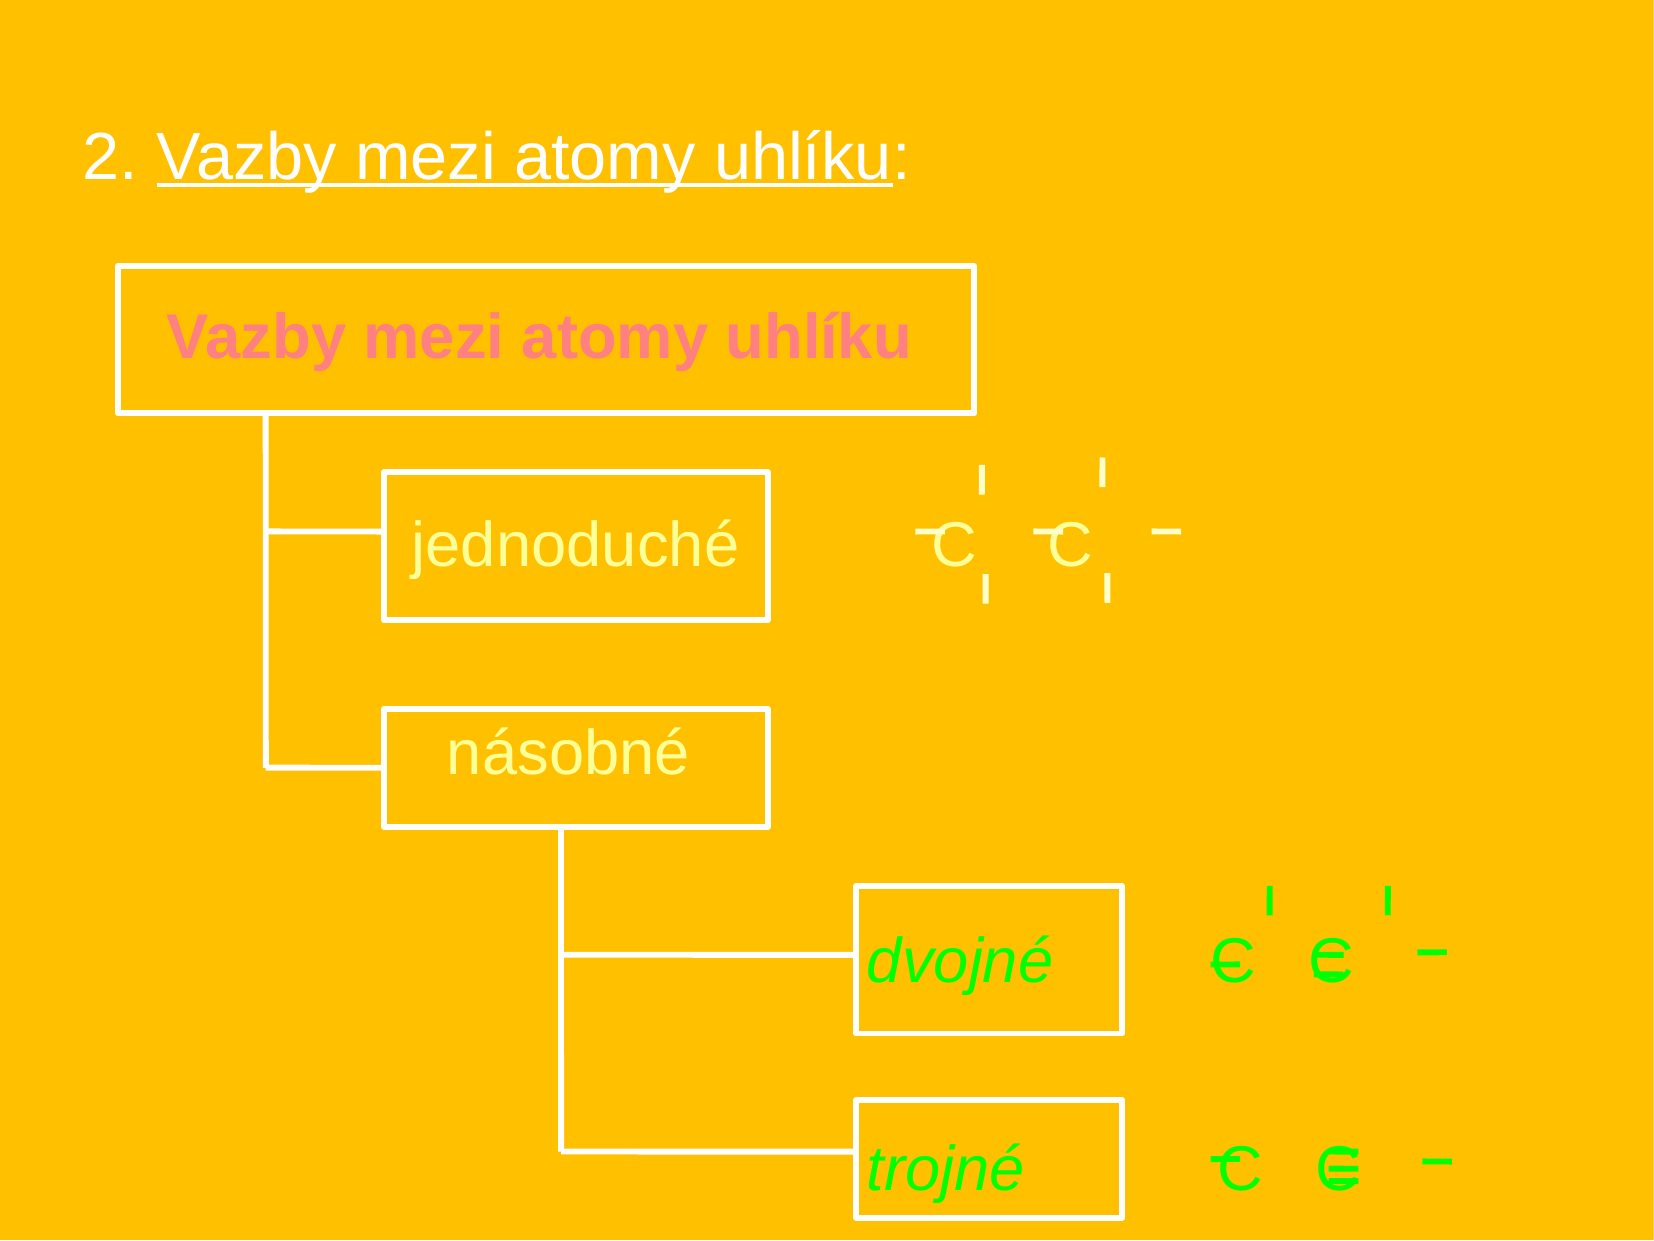

# 2. Vazby mezi atomy uhlíku:
Vazby mezi atomy uhlíku
 jednoduché C C
 násobné
 dvojné C C
 trojné C C